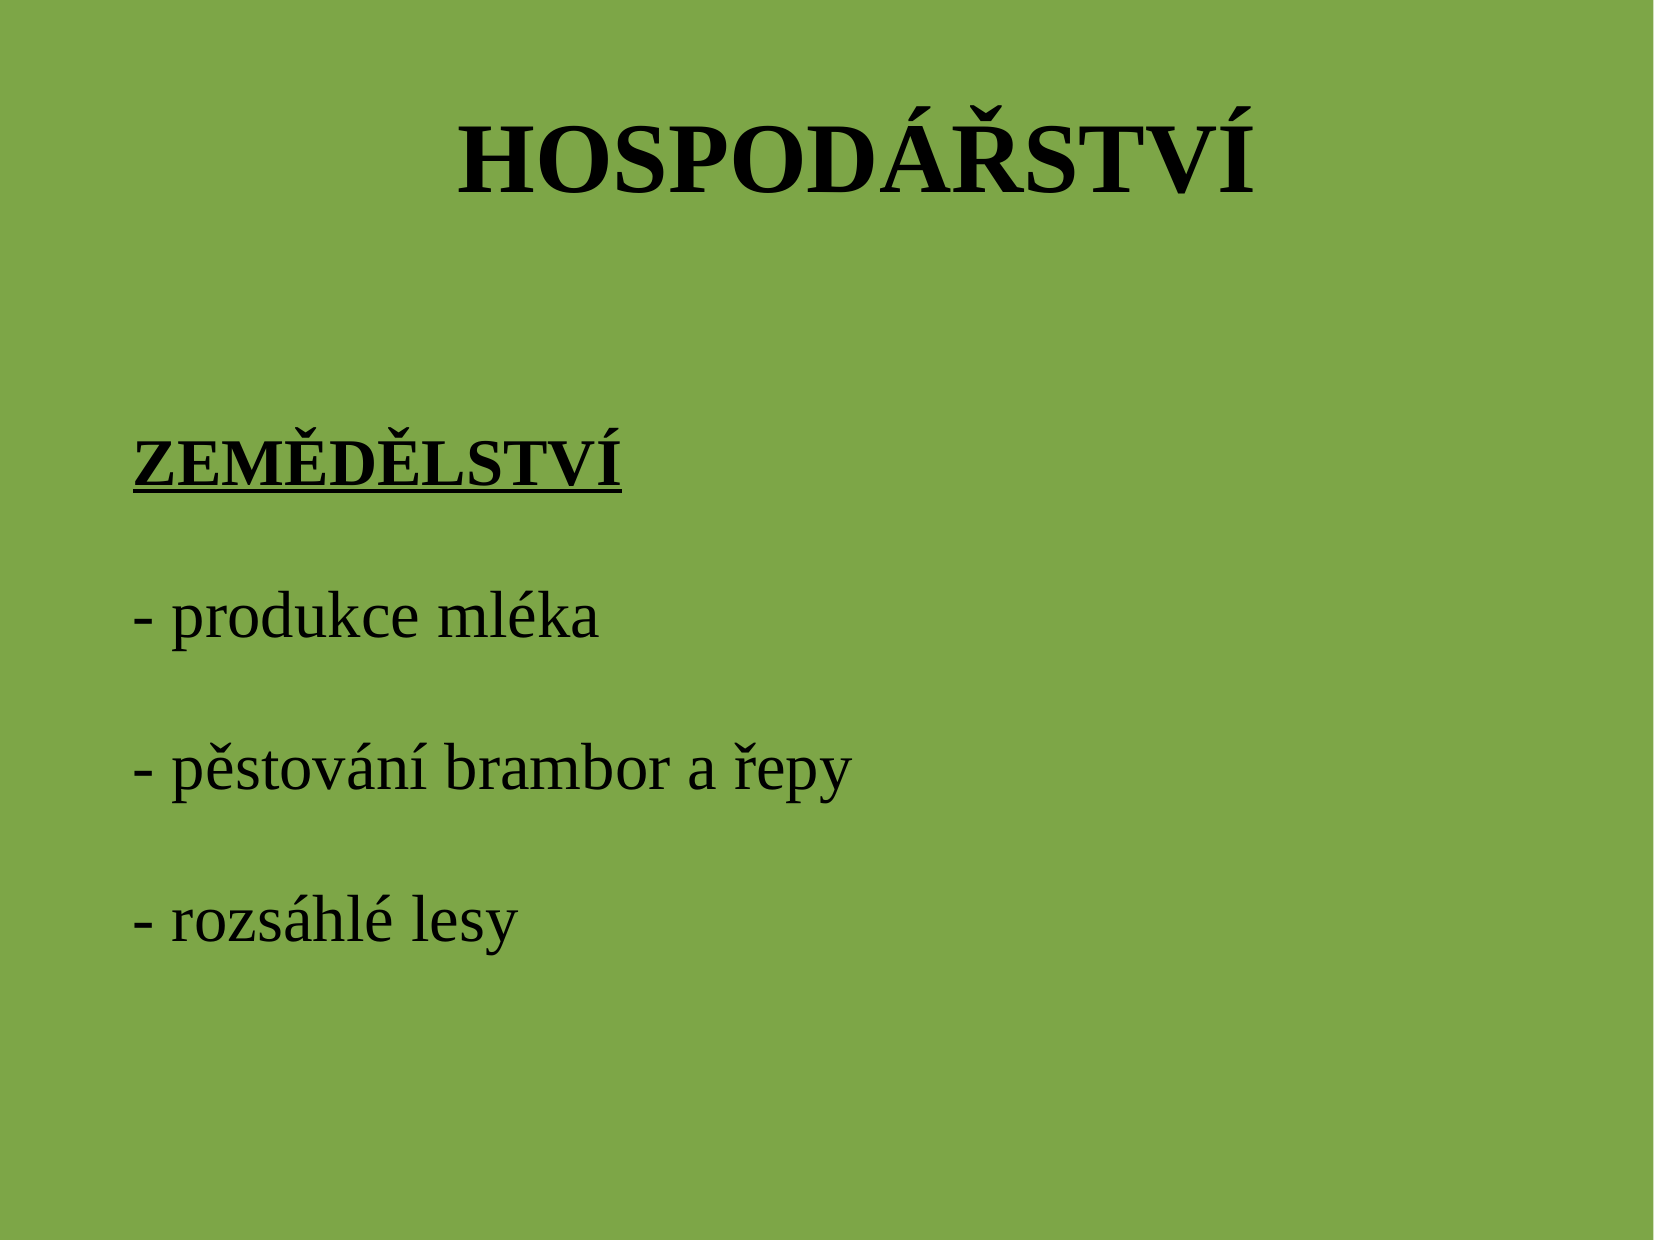

HOSPODÁŘSTVÍ
ZEMĚDĚLSTVÍ
- produkce mléka
- pěstování brambor a řepy
- rozsáhlé lesy